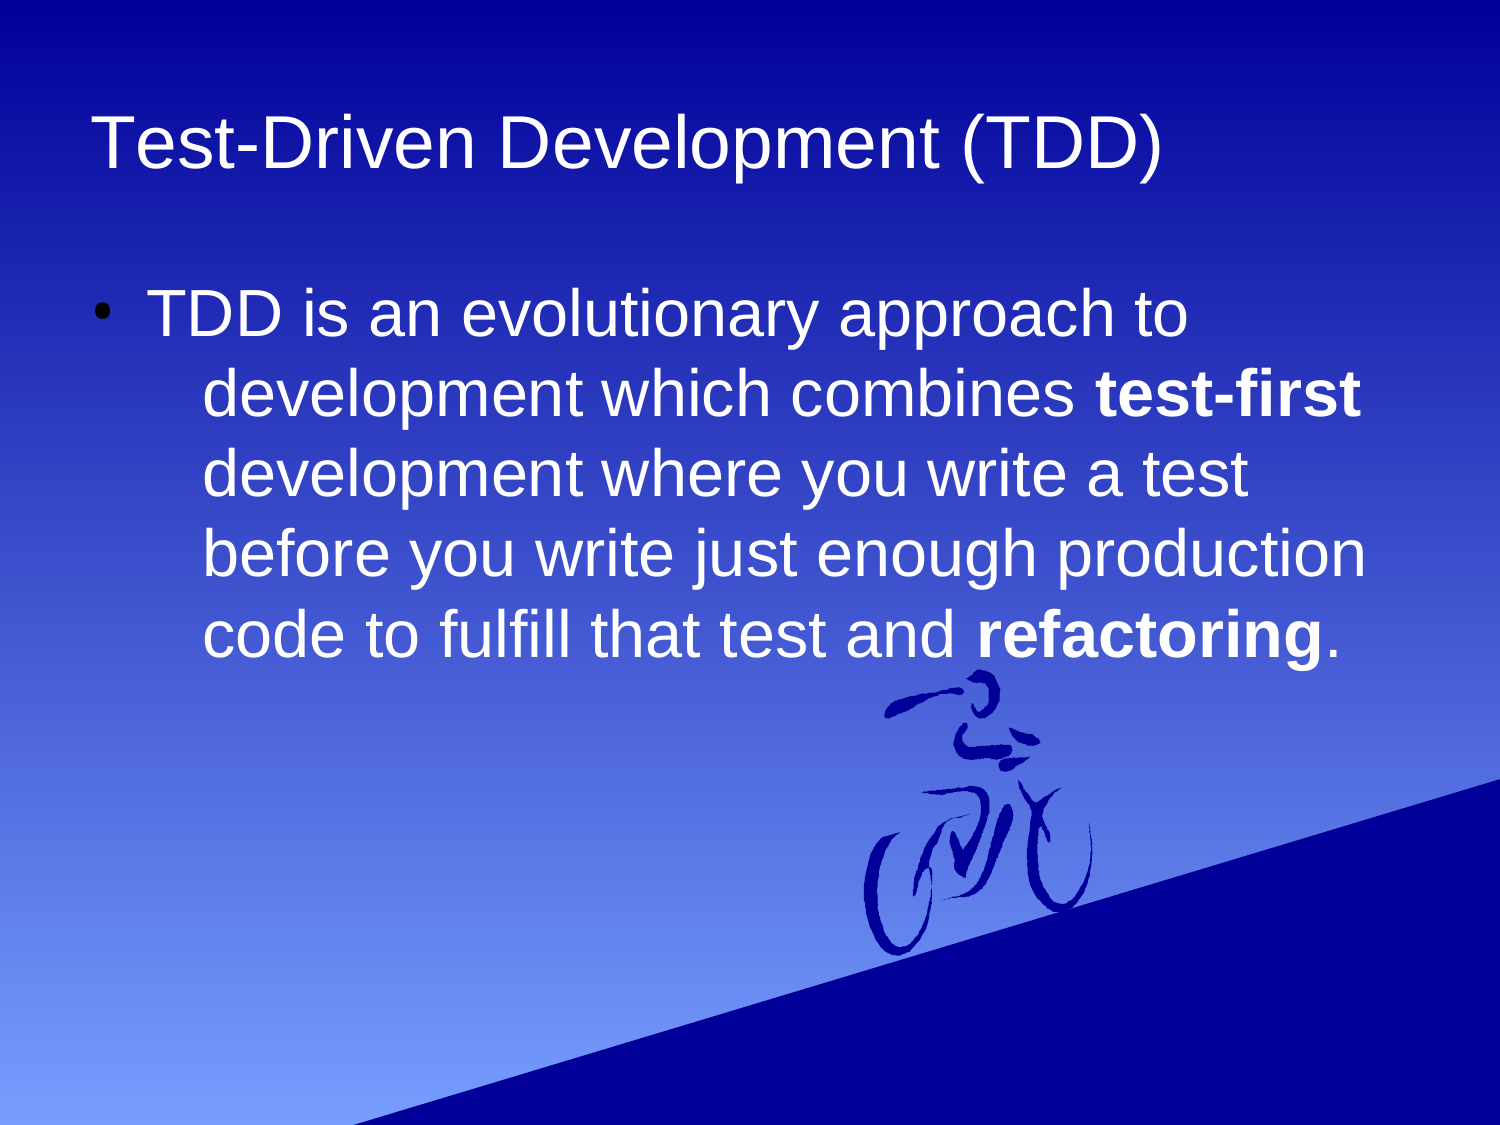

# Test-Driven Development (TDD)
TDD is an evolutionary approach to development which combines test-first development where you write a test before you write just enough production code to fulfill that test and refactoring.